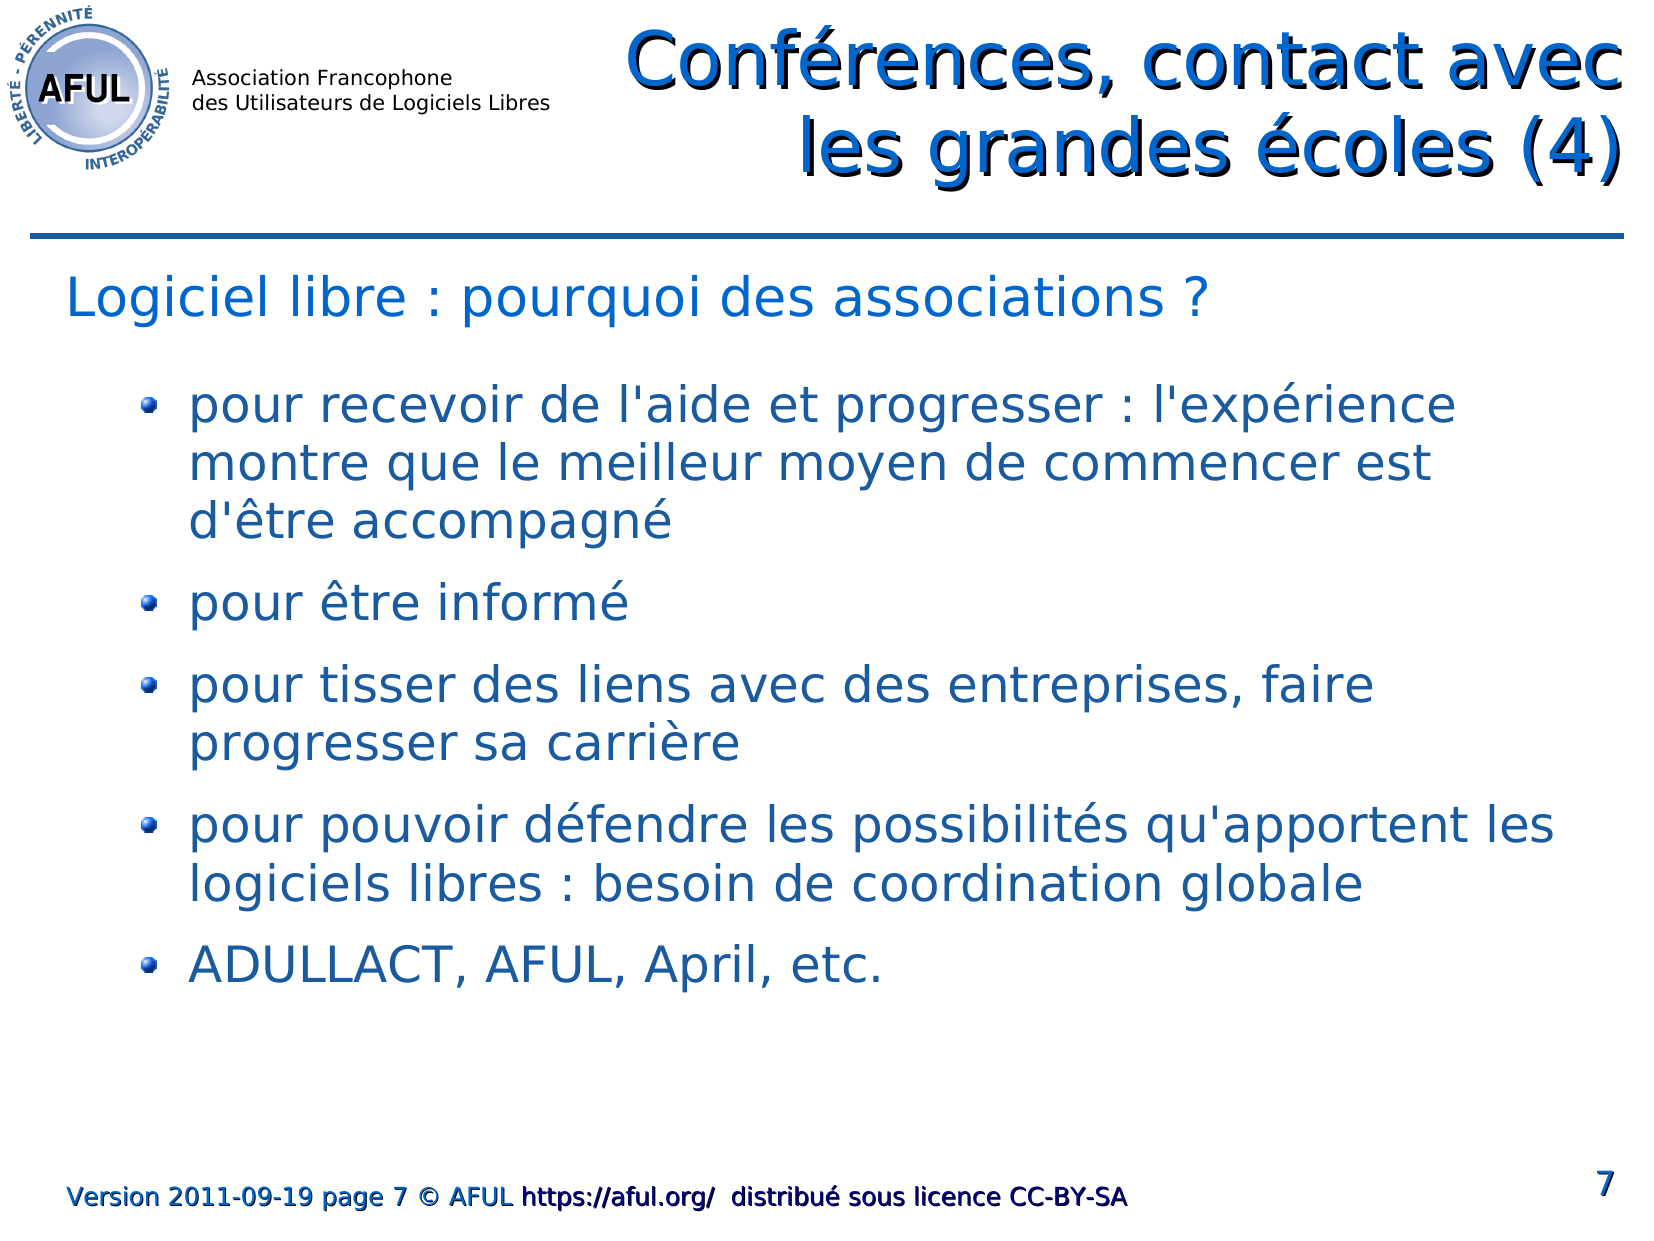

# Conférences, contact avec les grandes écoles (4)
Logiciel libre : pourquoi des associations ?
pour recevoir de l'aide et progresser : l'expérience montre que le meilleur moyen de commencer est d'être accompagné
pour être informé
pour tisser des liens avec des entreprises, faire progresser sa carrière
pour pouvoir défendre les possibilités qu'apportent les logiciels libres : besoin de coordination globale
ADULLACT, AFUL, April, etc.